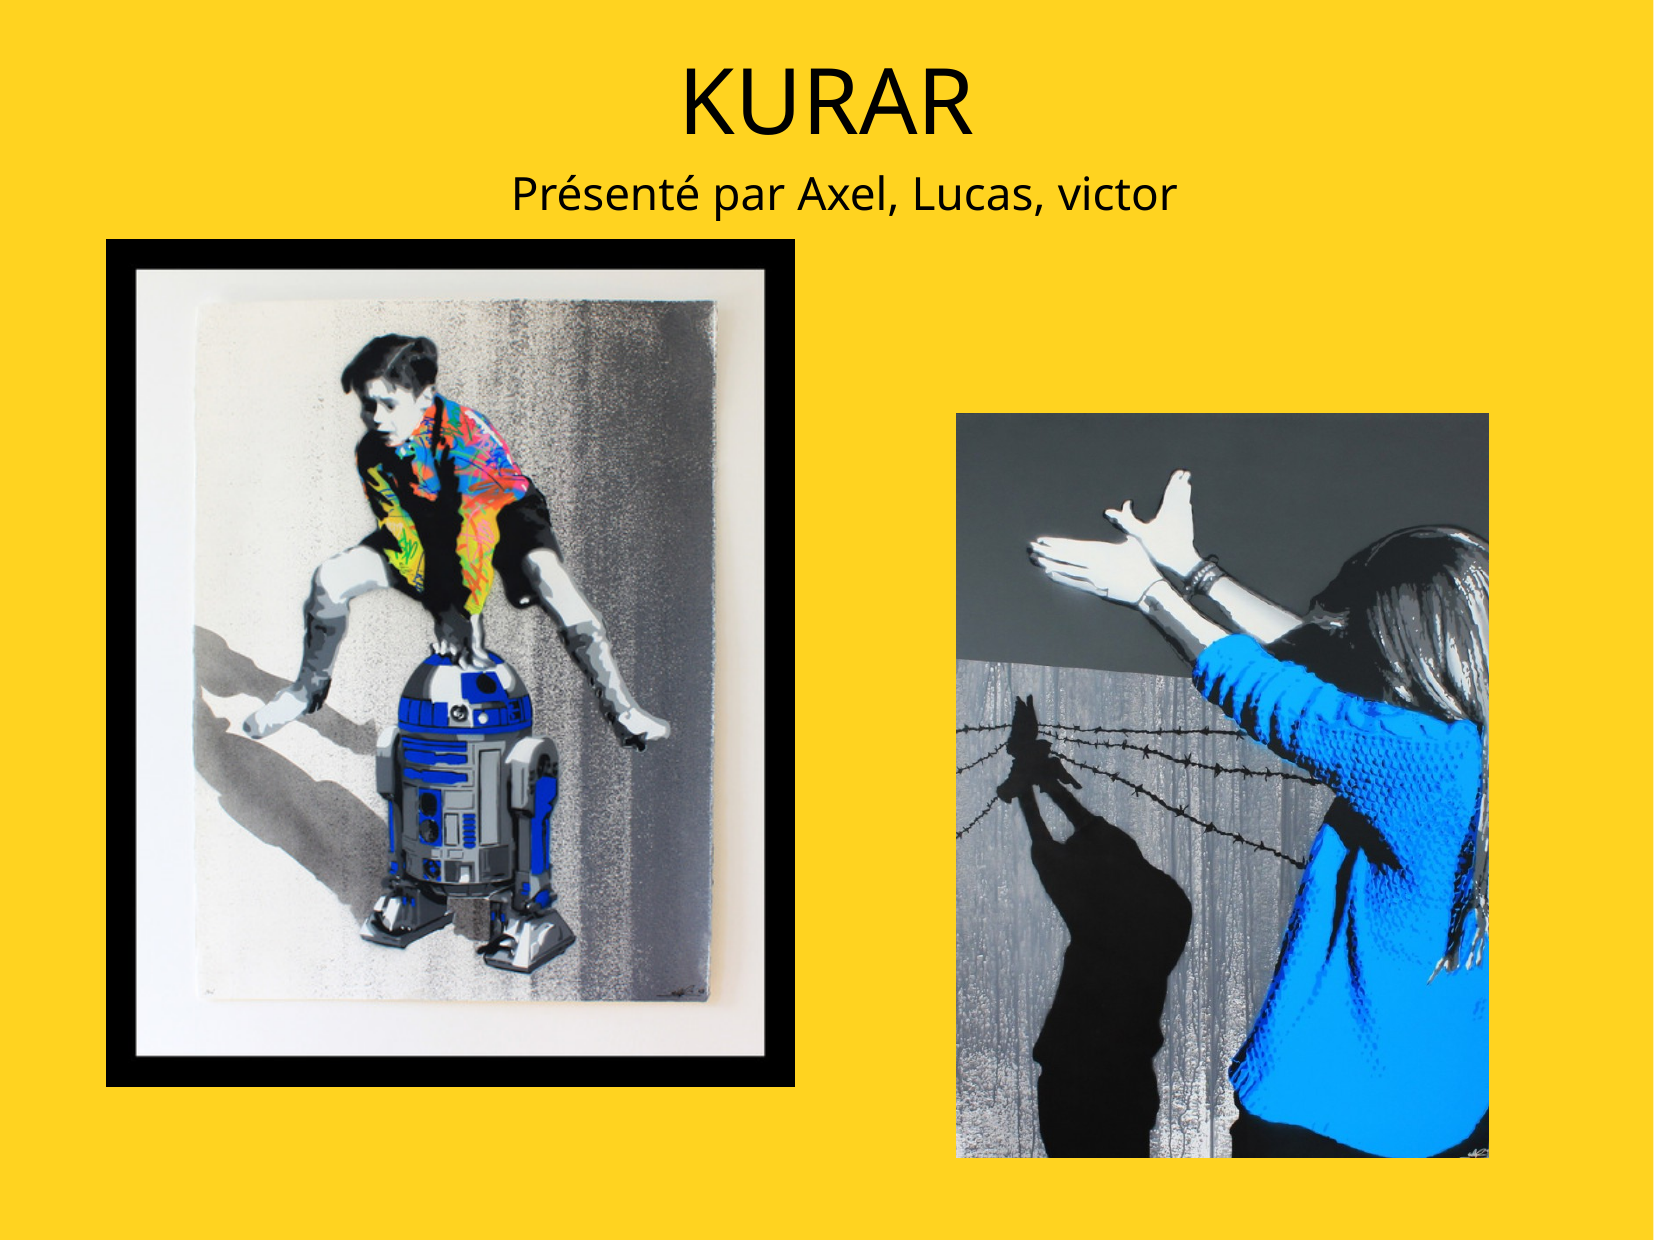

# KURAR
Présenté par Axel, Lucas, victor